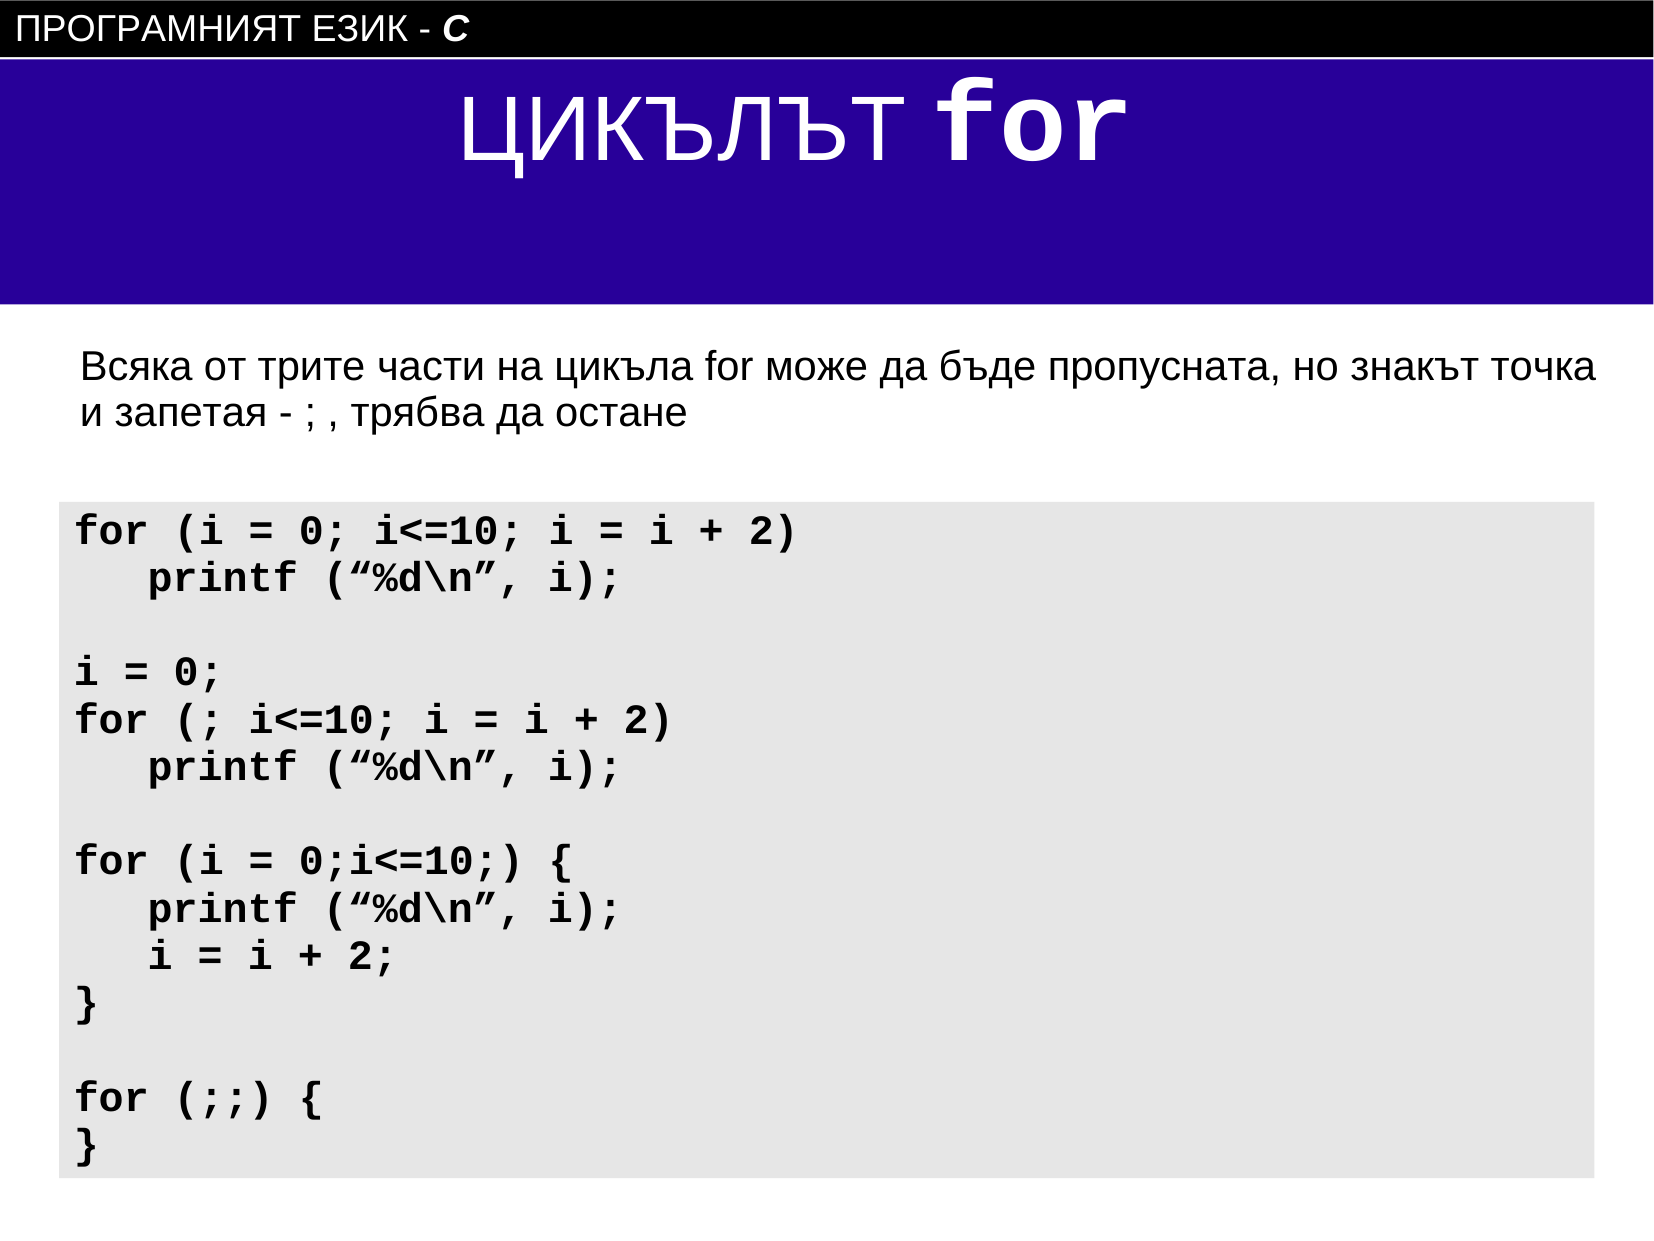

ПРОГРАМНИЯT ЕЗИК - С
						ЦИКЪЛЪТ for
Всяка от трите части на цикъла for може да бъде пропусната, но знакът точка
и запетая - ; , трябва да остане
for (i = 0; i<=10; i = i + 2)
	printf (“%d\n”, i);
i = 0;
for (; i<=10; i = i + 2)
	printf (“%d\n”, i);
for (i = 0;i<=10;) {
	printf (“%d\n”, i);
	i = i + 2;
}
for (;;) {
}